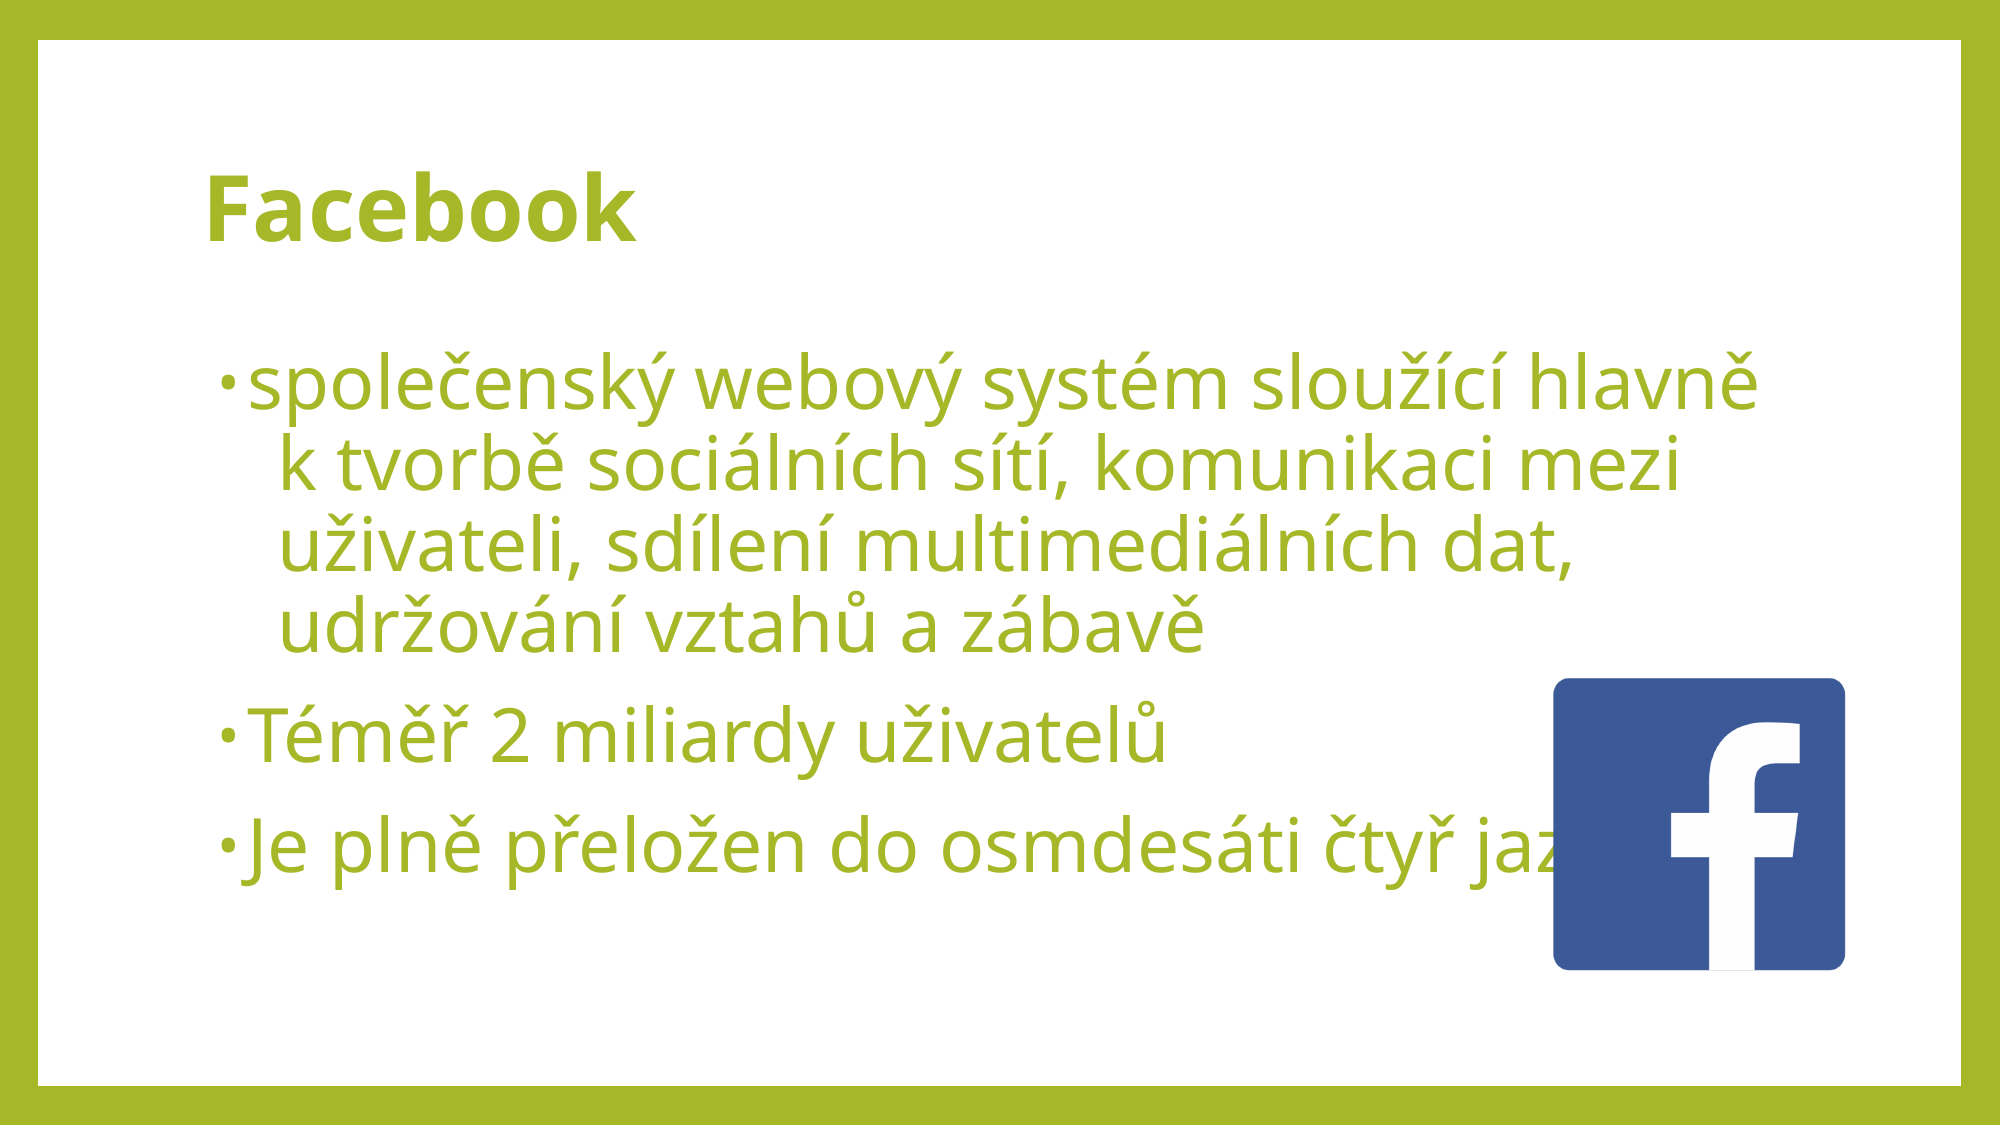

# Facebook
společenský webový systém sloužící hlavně k tvorbě sociálních sítí, komunikaci mezi uživateli, sdílení multimediálních dat, udržování vztahů a zábavě
Téměř 2 miliardy uživatelů
Je plně přeložen do osmdesáti čtyř jazyků